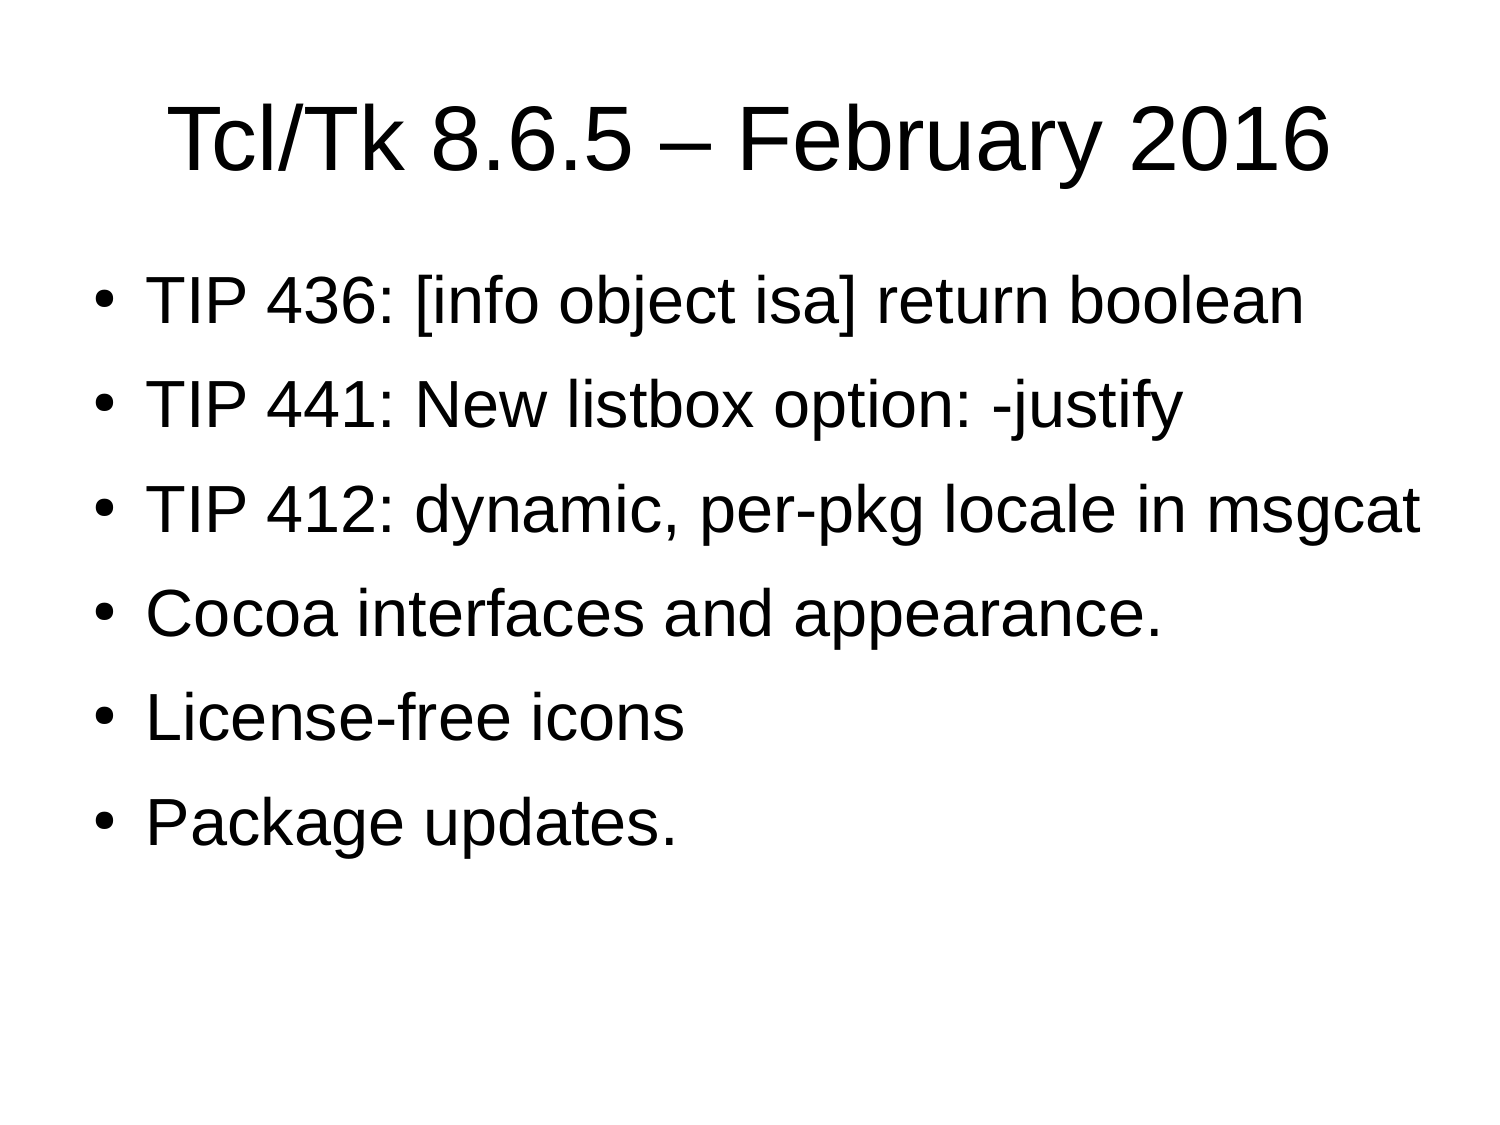

# Tcl/Tk 8.6.5 – February 2016
TIP 436: [info object isa] return boolean
TIP 441: New listbox option: -justify
TIP 412: dynamic, per-pkg locale in msgcat
Cocoa interfaces and appearance.
License-free icons
Package updates.